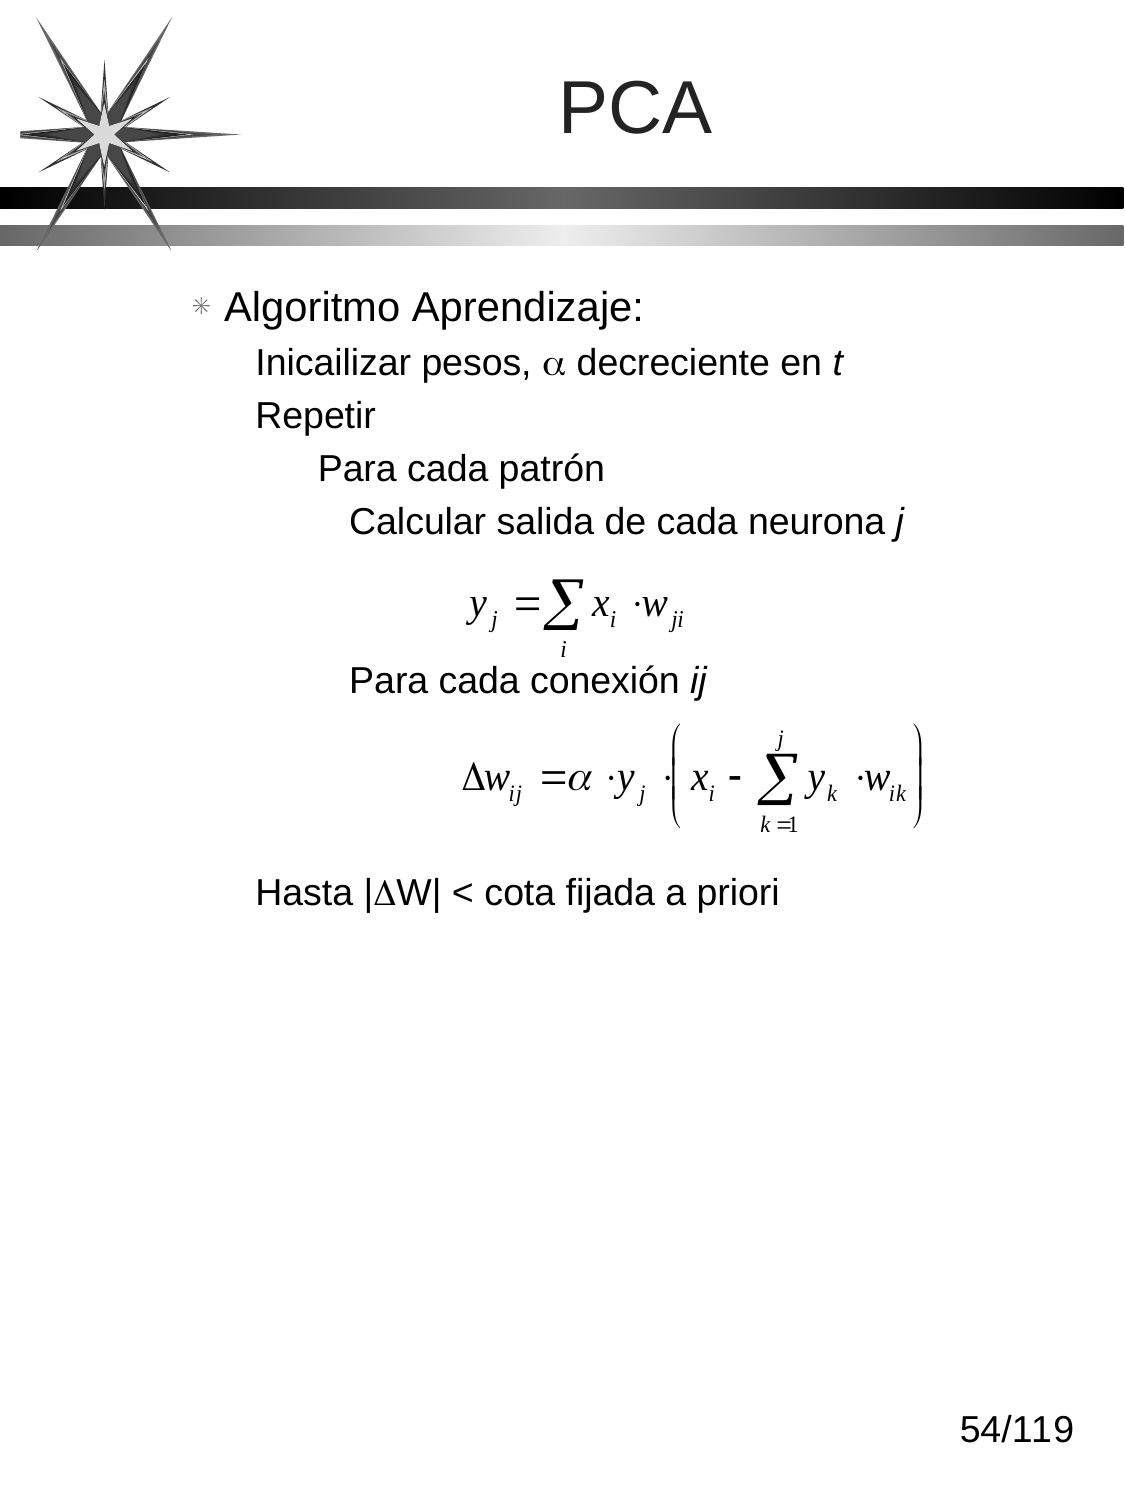

# PCA
Algoritmo Aprendizaje:
Inicailizar pesos,  decreciente en t
Repetir
Para cada patrón
	Calcular salida de cada neurona j
	Para cada conexión ij
Hasta |W| < cota fijada a priori